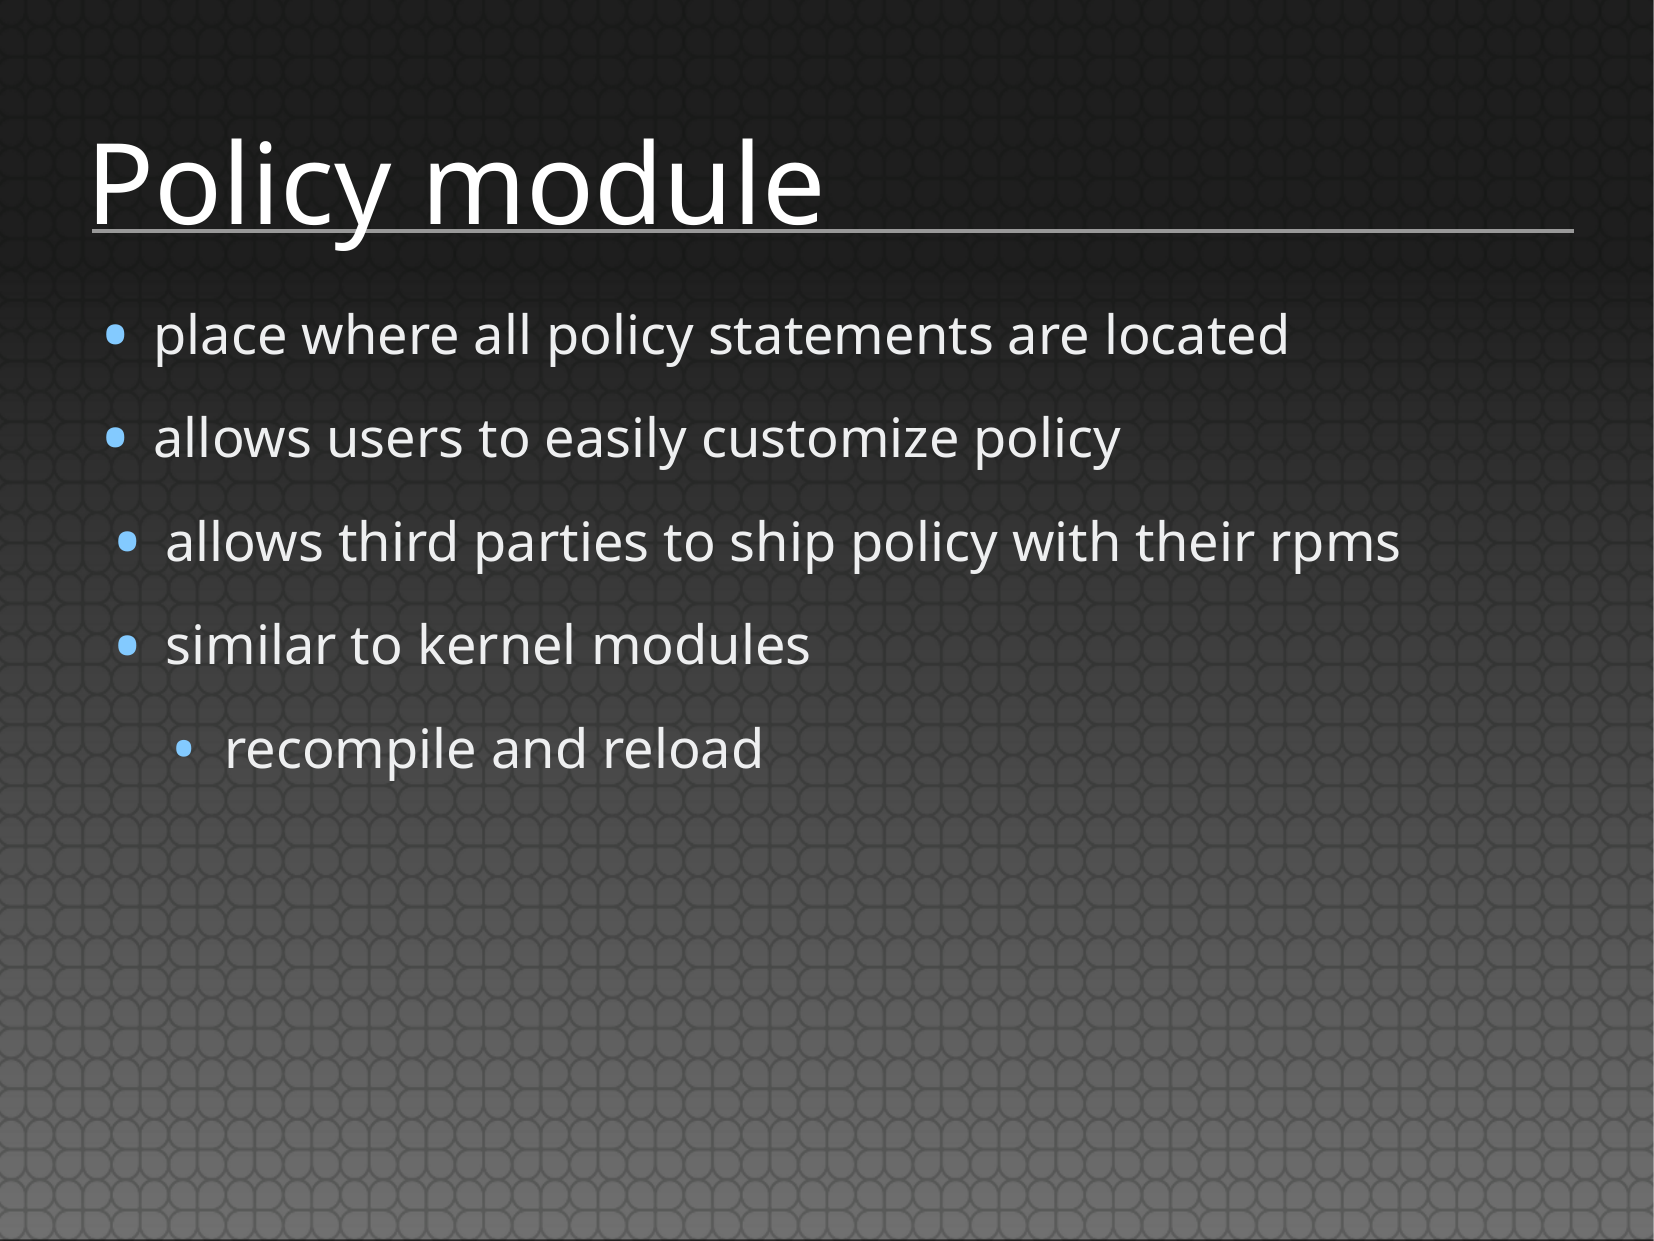

# Policy module
place where all policy statements are located
allows users to easily customize policy
allows third parties to ship policy with their rpms
similar to kernel modules
recompile and reload